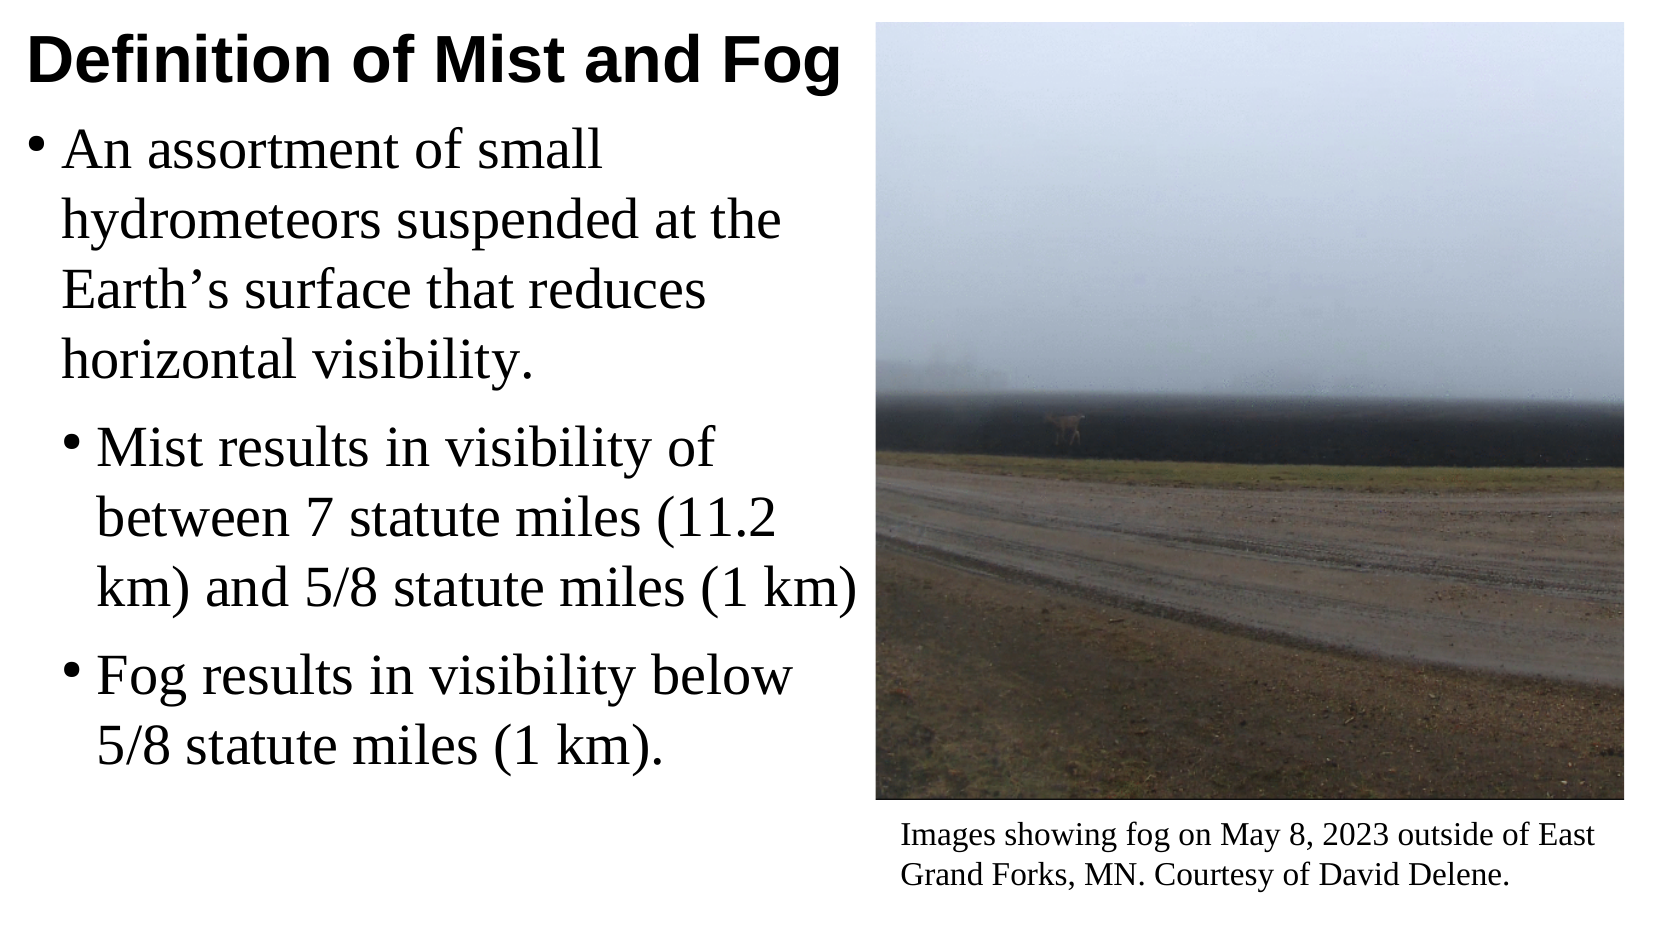

# Definition of Mist and Fog
An assortment of small hydrometeors suspended at the Earth’s surface that reduces horizontal visibility.
Mist results in visibility of between 7 statute miles (11.2 km) and 5/8 statute miles (1 km)
Fog results in visibility below 5/8 statute miles (1 km).
Images showing fog on May 8, 2023 outside of East Grand Forks, MN. Courtesy of David Delene.